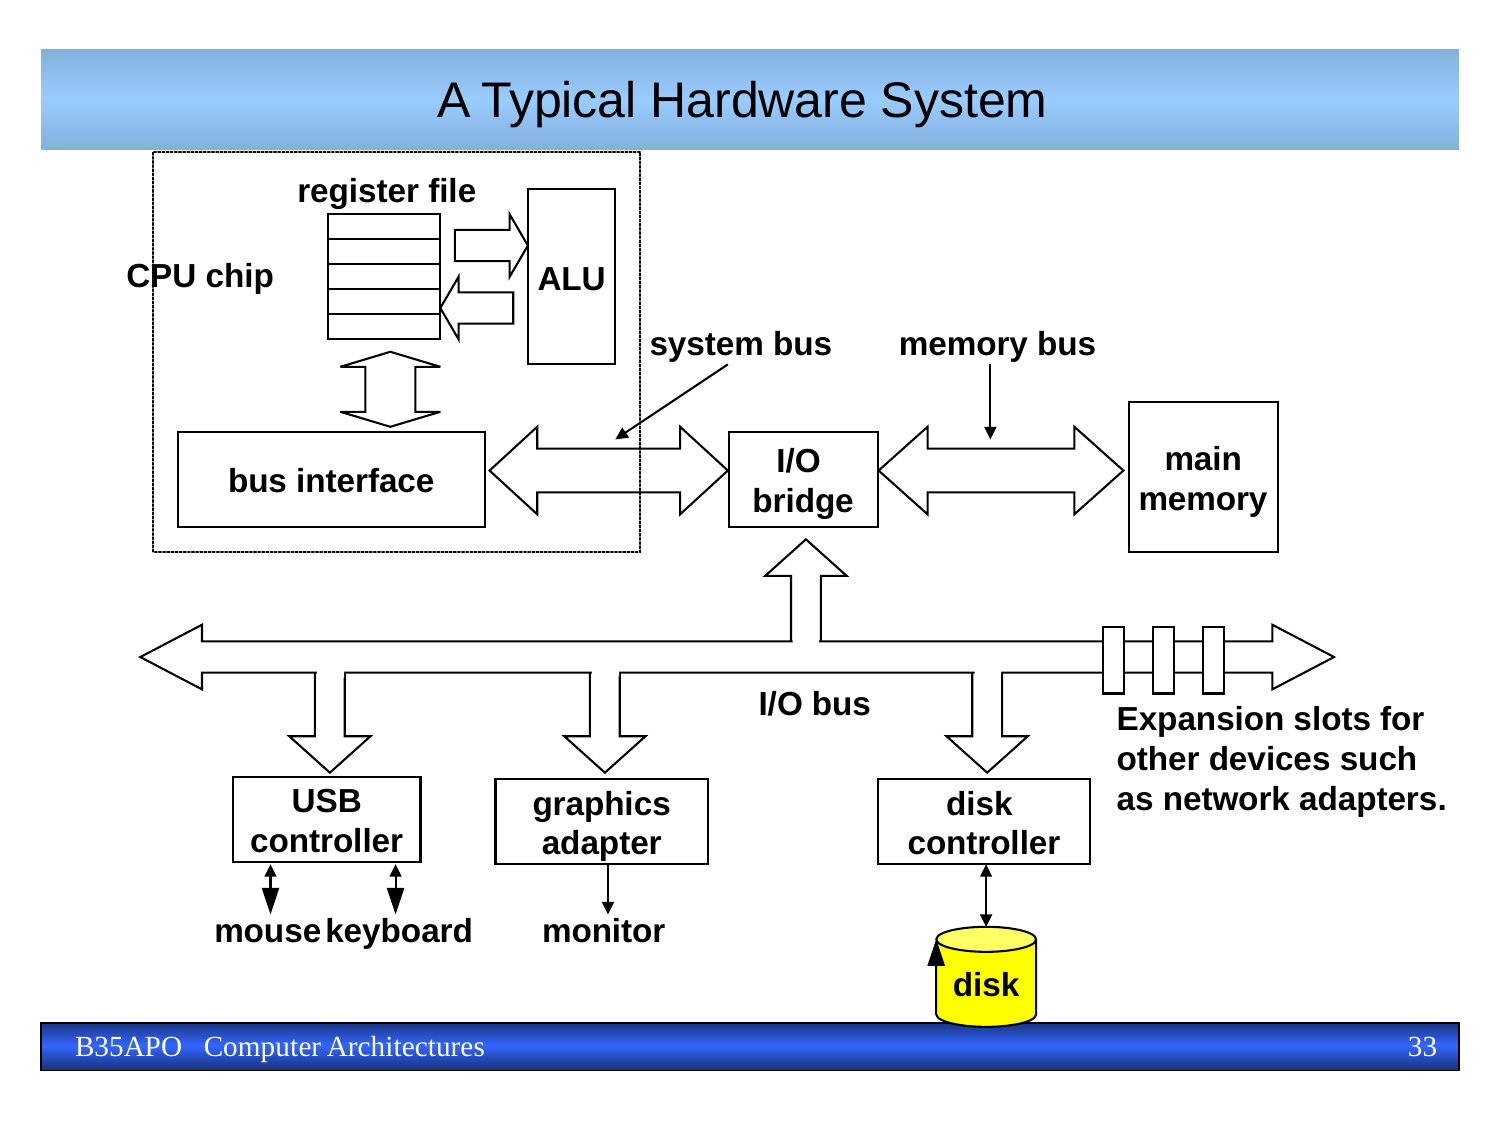

# A Typical Hardware System
register file
ALU
system bus
memory bus
main
memory
bus interface
I/O
bridge
I/O bus
Expansion slots for
other devices such
as network adapters.
USB
controller
graphics
adapter
disk
controller
mouse
keyboard
monitor
disk
CPU chip
B35APO Computer Architectures
33